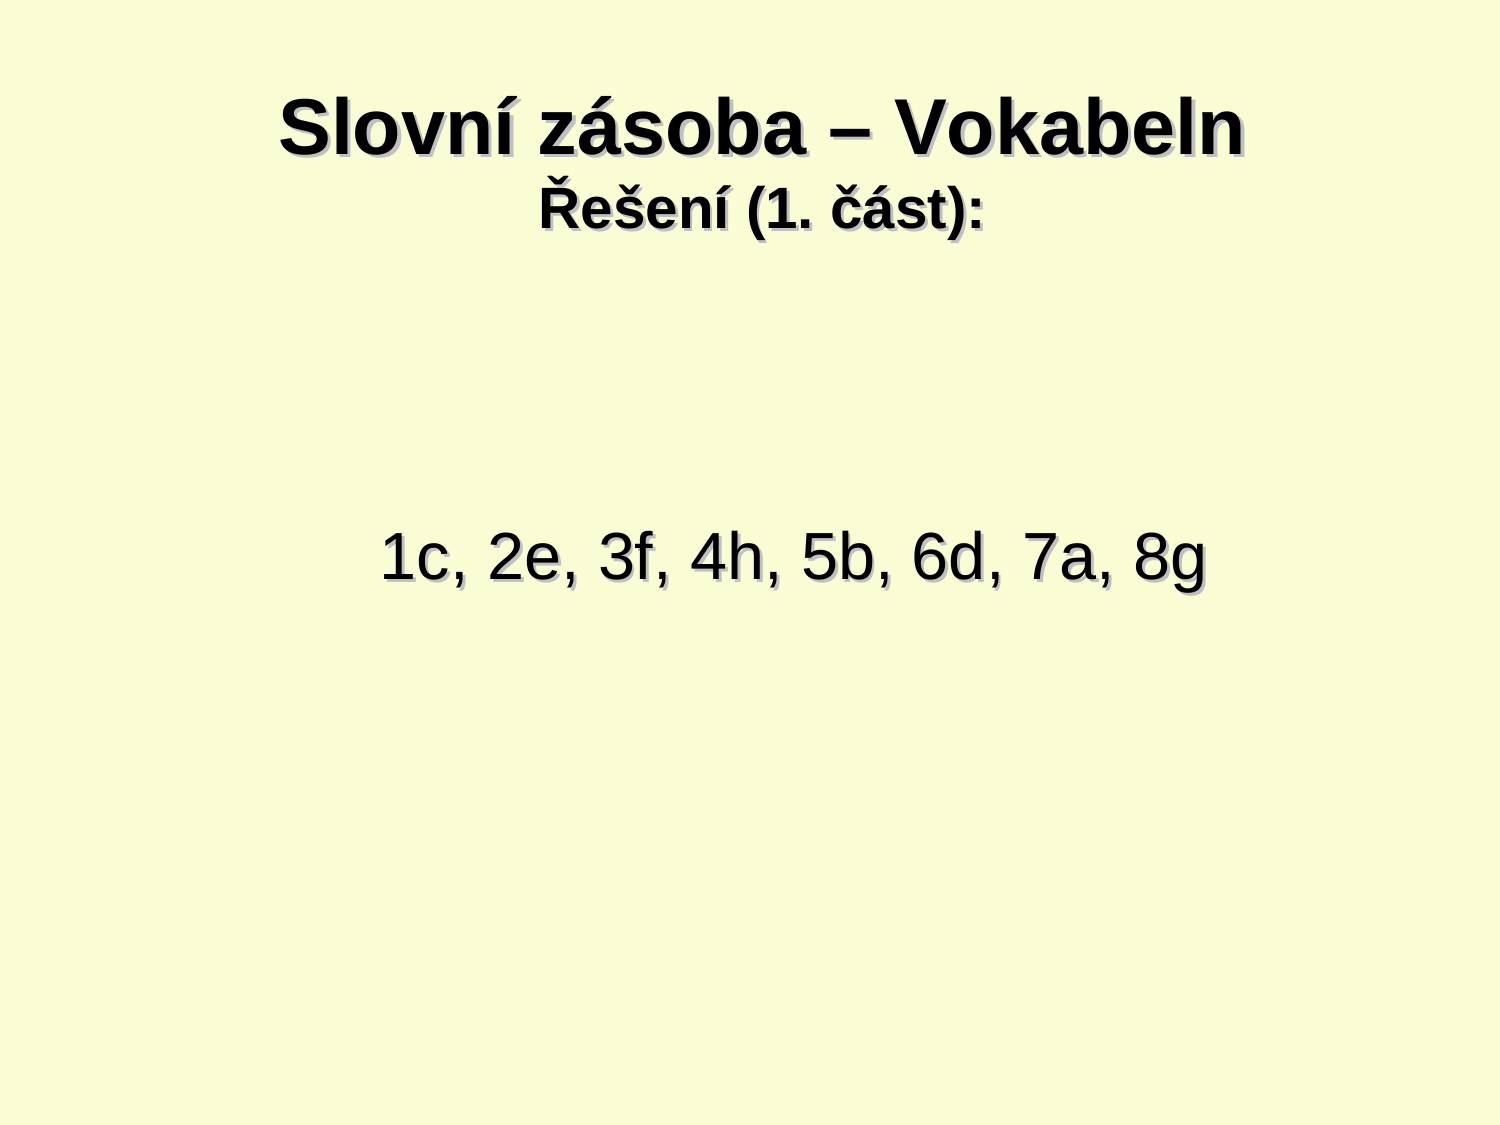

# Slovní zásoba – Vokabeln Řešení (1. část):
1c, 2e, 3f, 4h, 5b, 6d, 7a, 8g